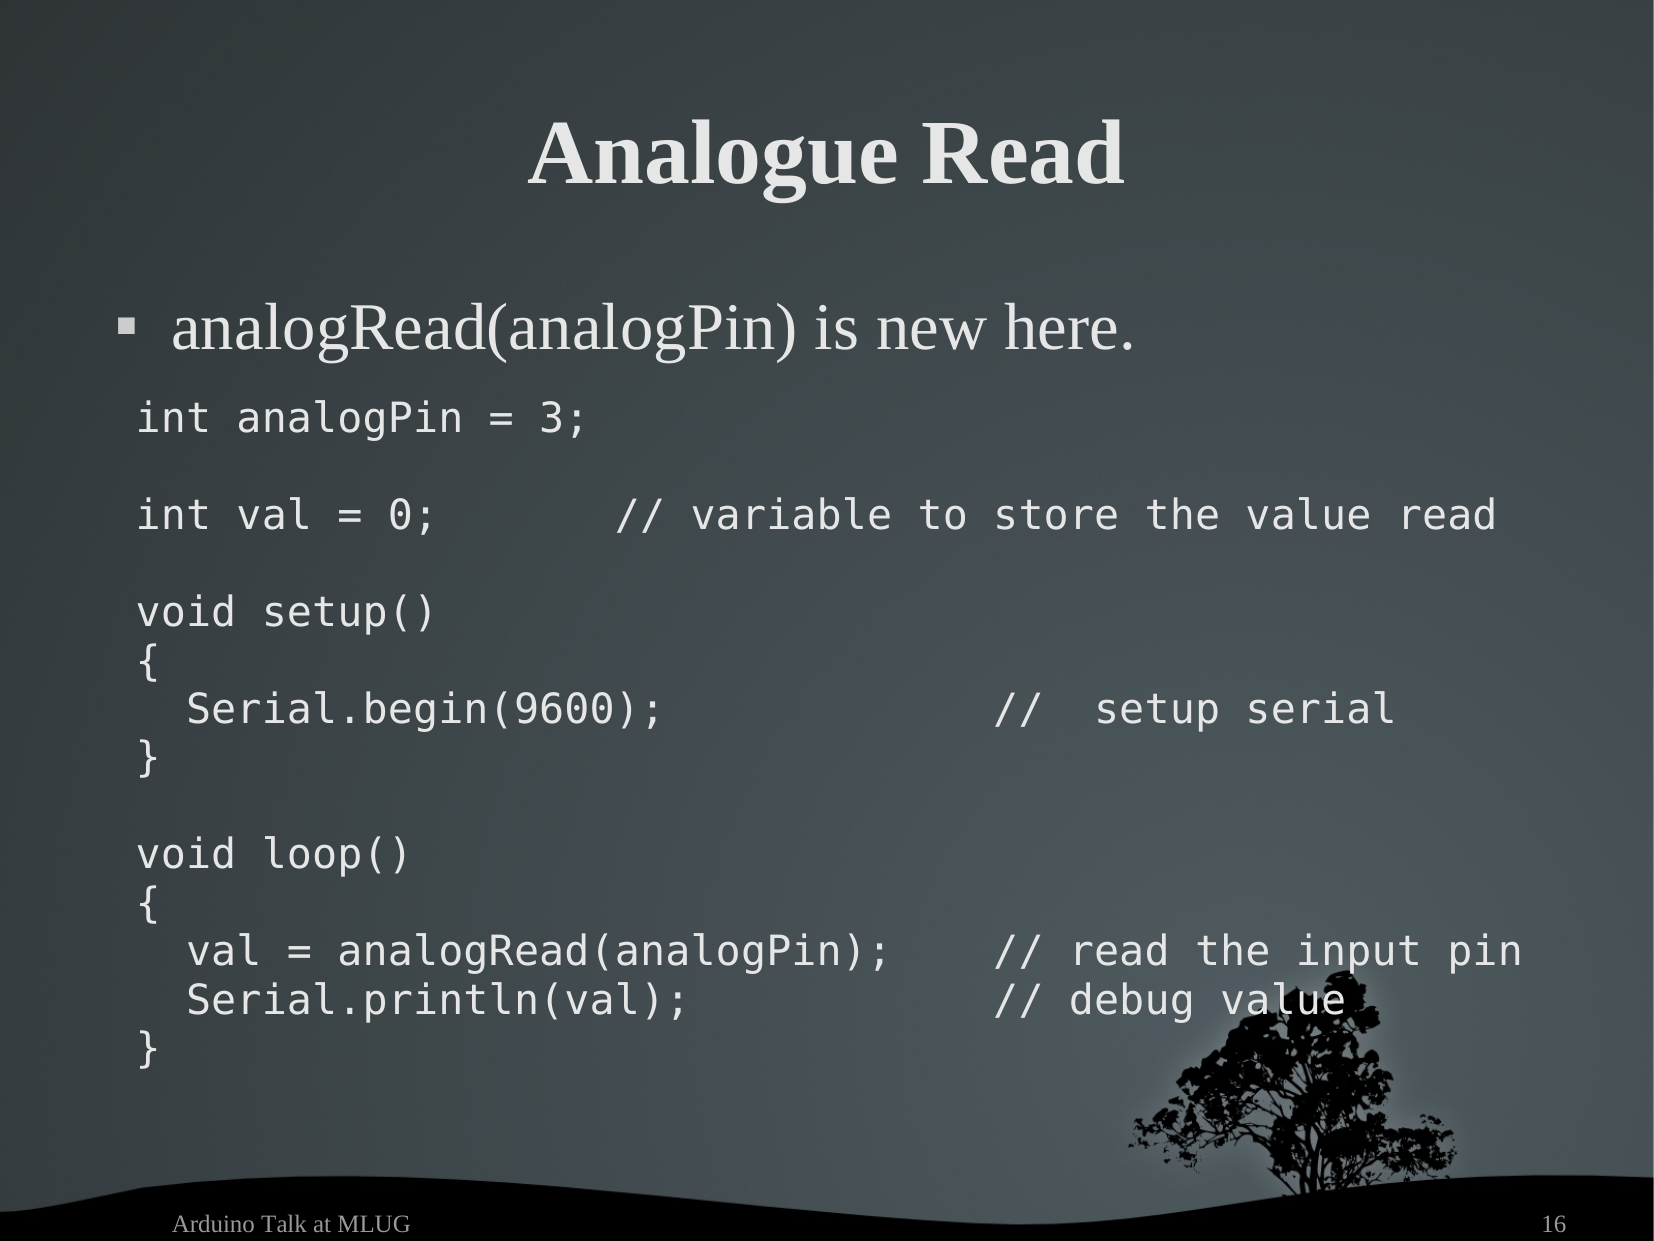

# Analogue Read
analogRead(analogPin) is new here.
int analogPin = 3;
int val = 0; // variable to store the value read
void setup()
{
 Serial.begin(9600); // setup serial
}
void loop()
{
 val = analogRead(analogPin); // read the input pin
 Serial.println(val); // debug value
}
Arduino Talk at MLUG
16